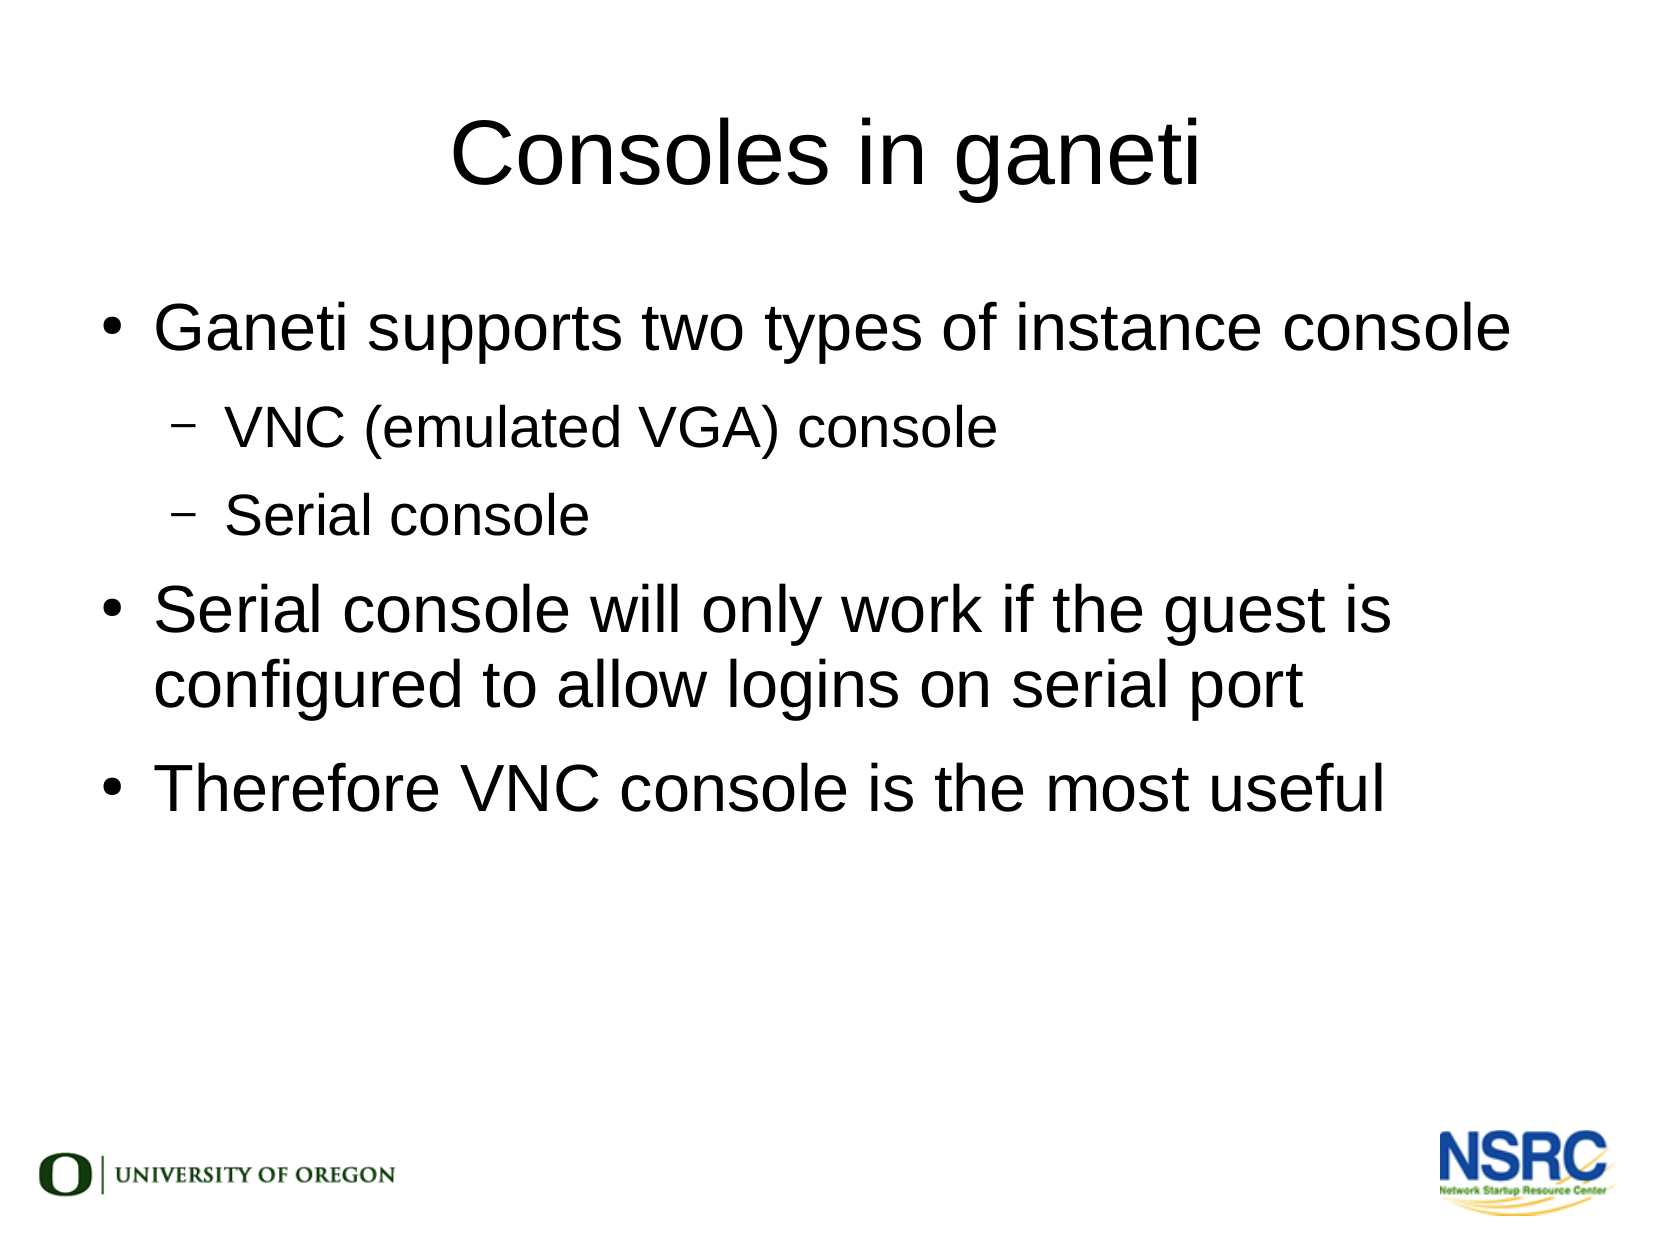

# Consoles in ganeti
Ganeti supports two types of instance console
VNC (emulated VGA) console
Serial console
Serial console will only work if the guest is configured to allow logins on serial port
Therefore VNC console is the most useful